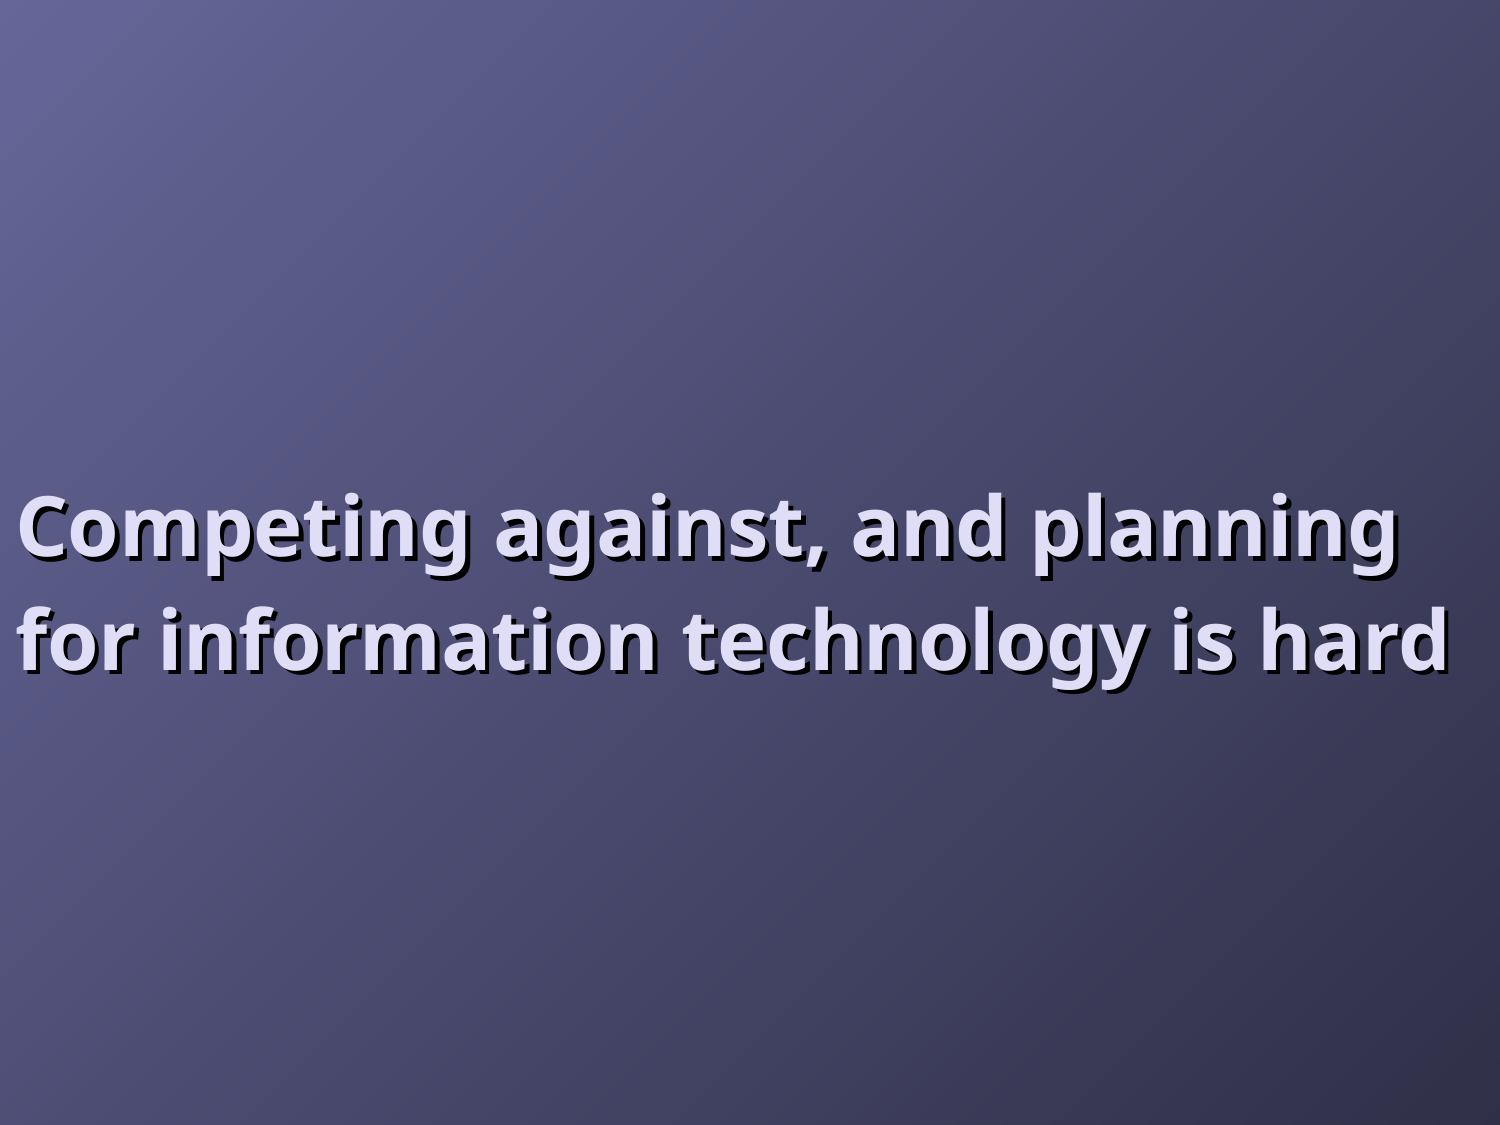

# Competing against, and planning for information technology is hard